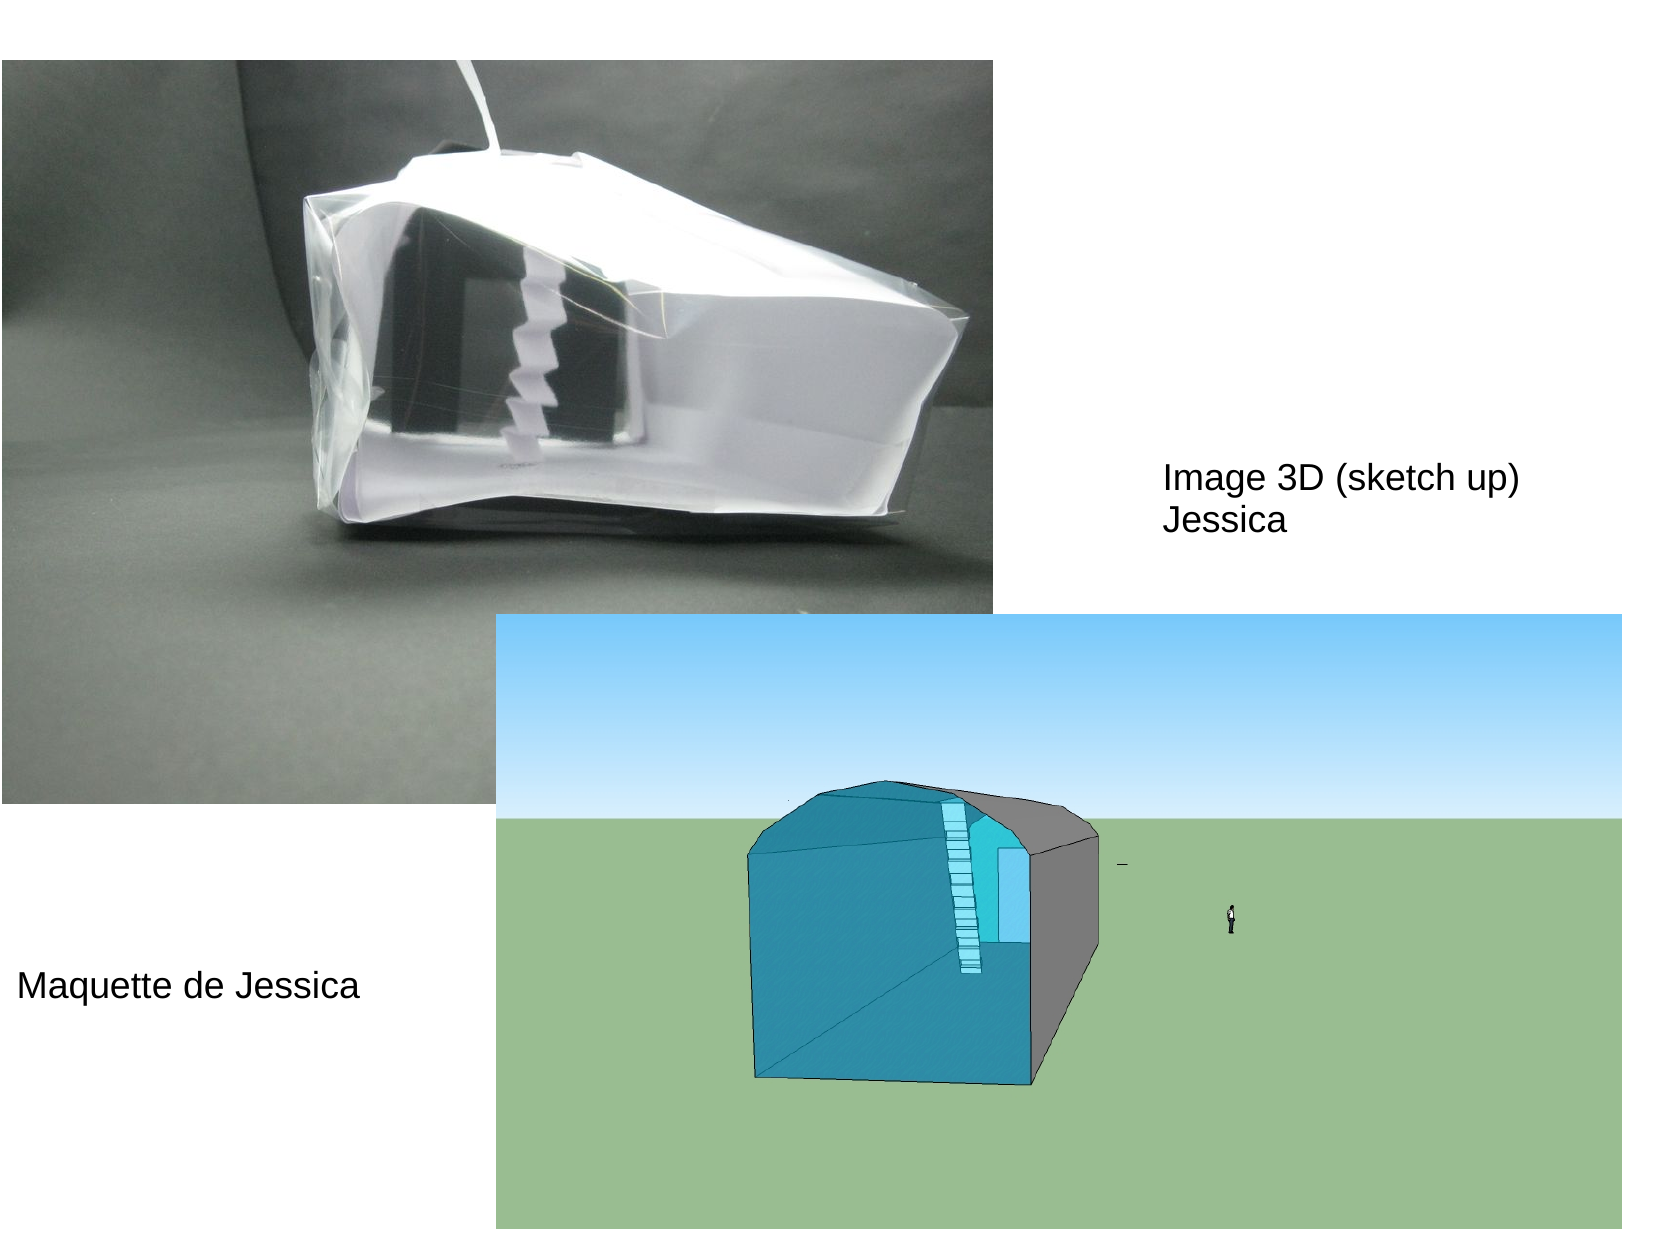

#
Image 3D (sketch up)
Jessica
Maquette de Jessica